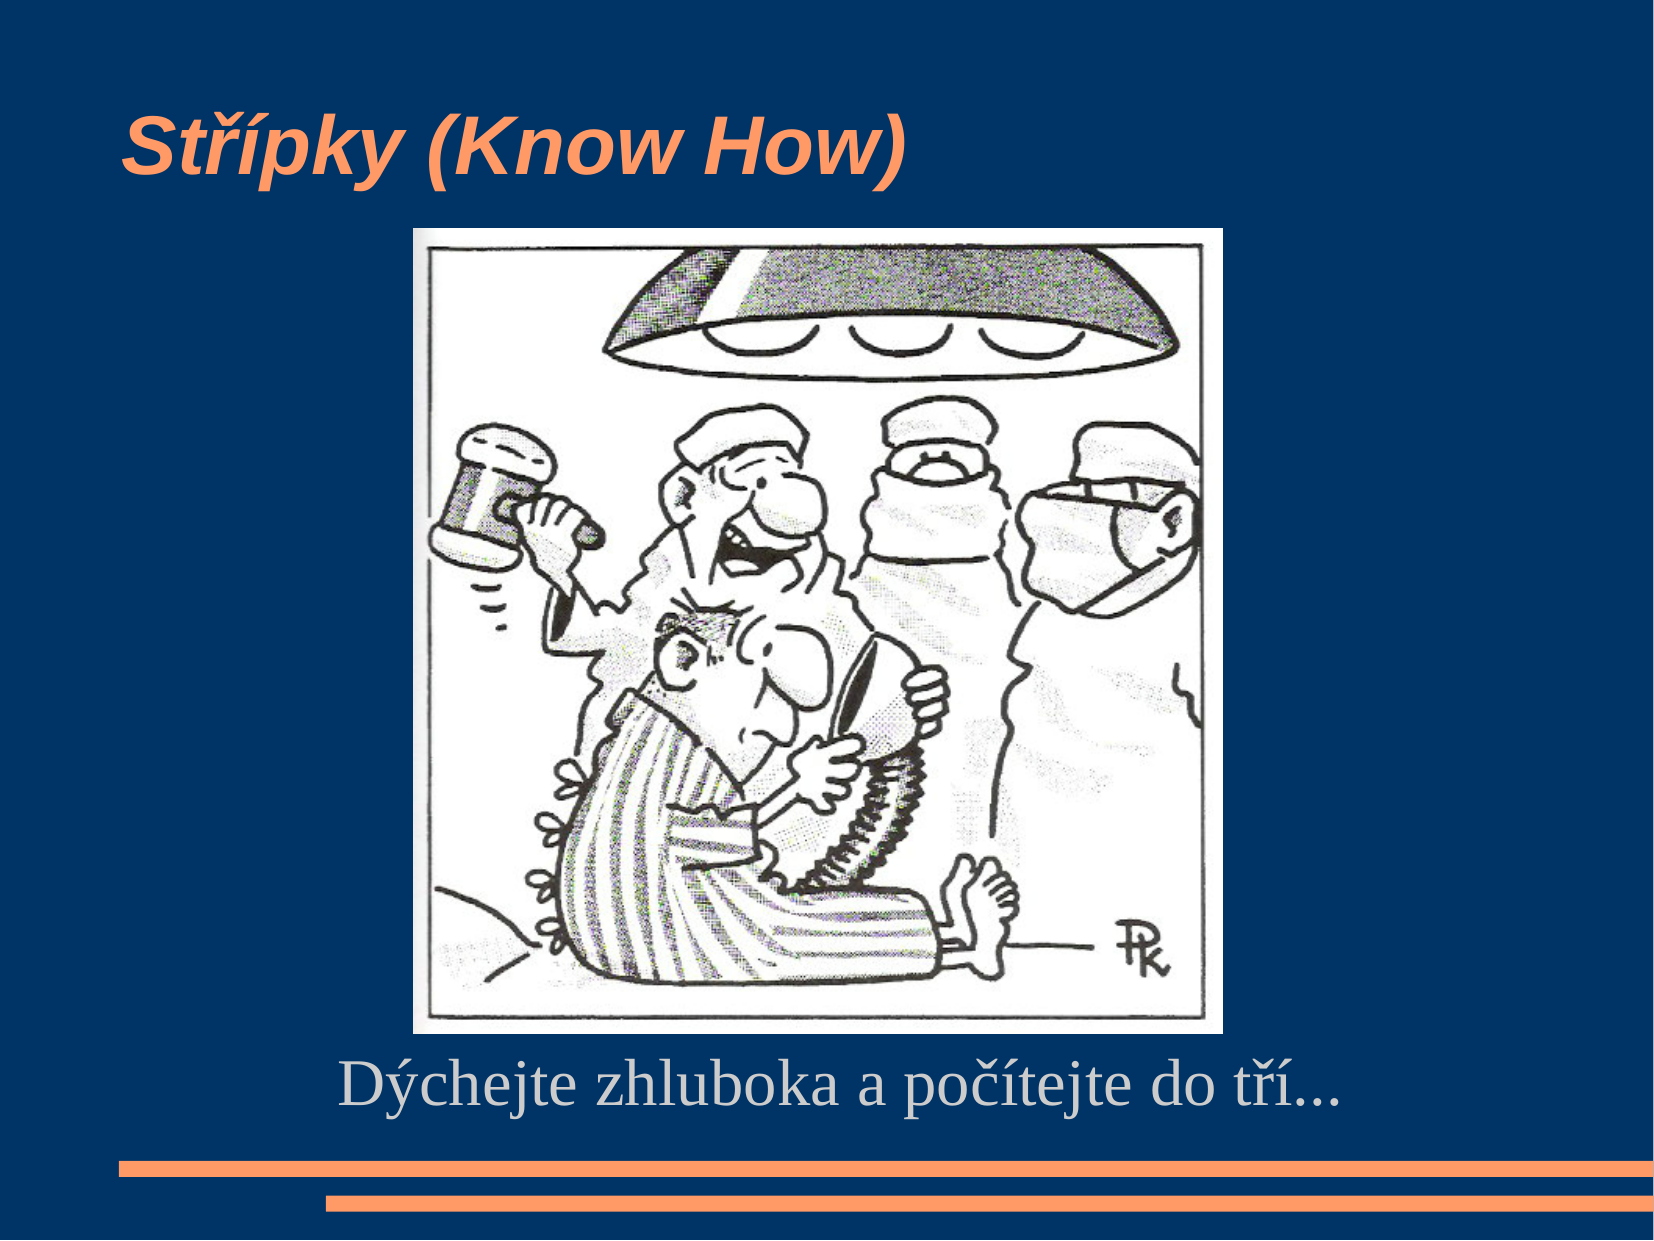

# Střípky (Know How)
Dýchejte zhluboka a počítejte do tří...